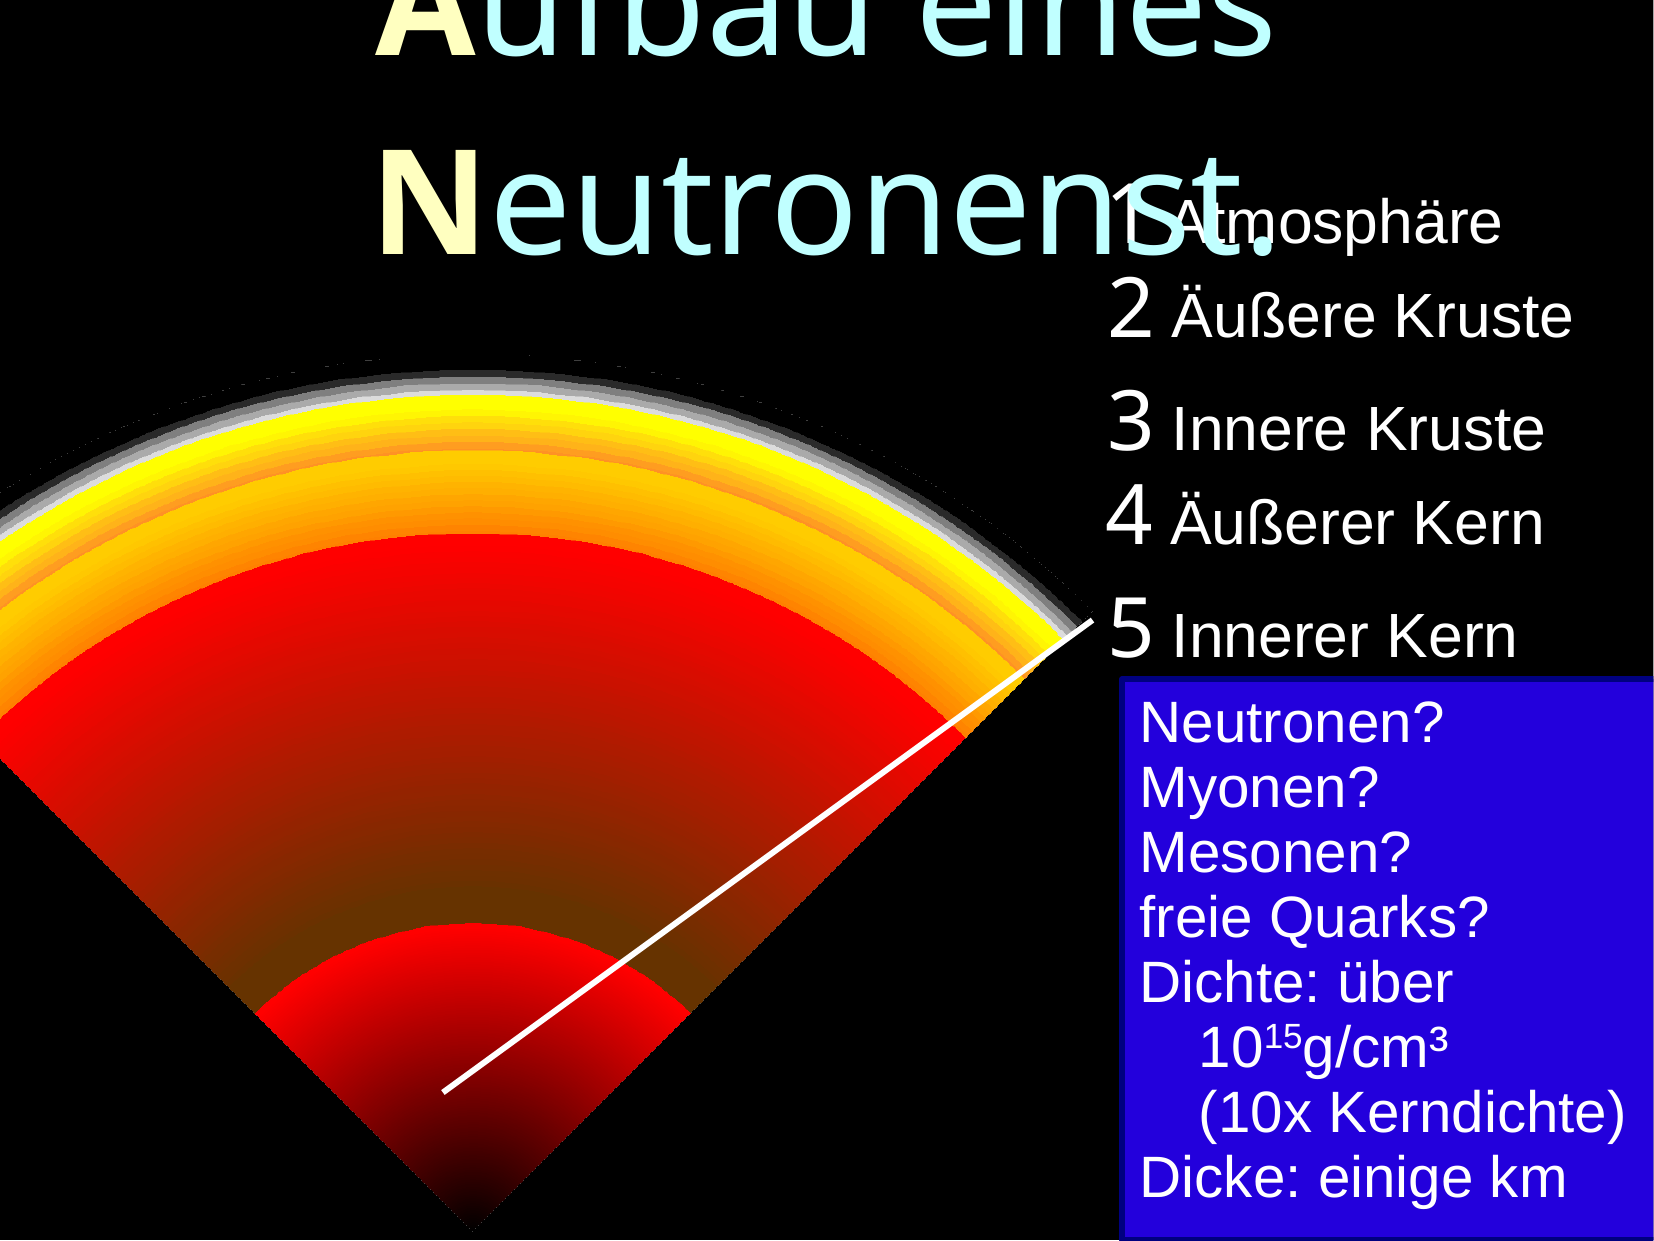

# Aufbau eines Neutronenst.
1 Atmosphäre
2 Äußere Kruste
3 Innere Kruste
4 Äußerer Kern
5 Innerer Kern
Neutronen?
Myonen?
Mesonen?
freie Quarks?
Dichte: über
1015g/cm³
(10x Kerndichte)
Dicke: einige km